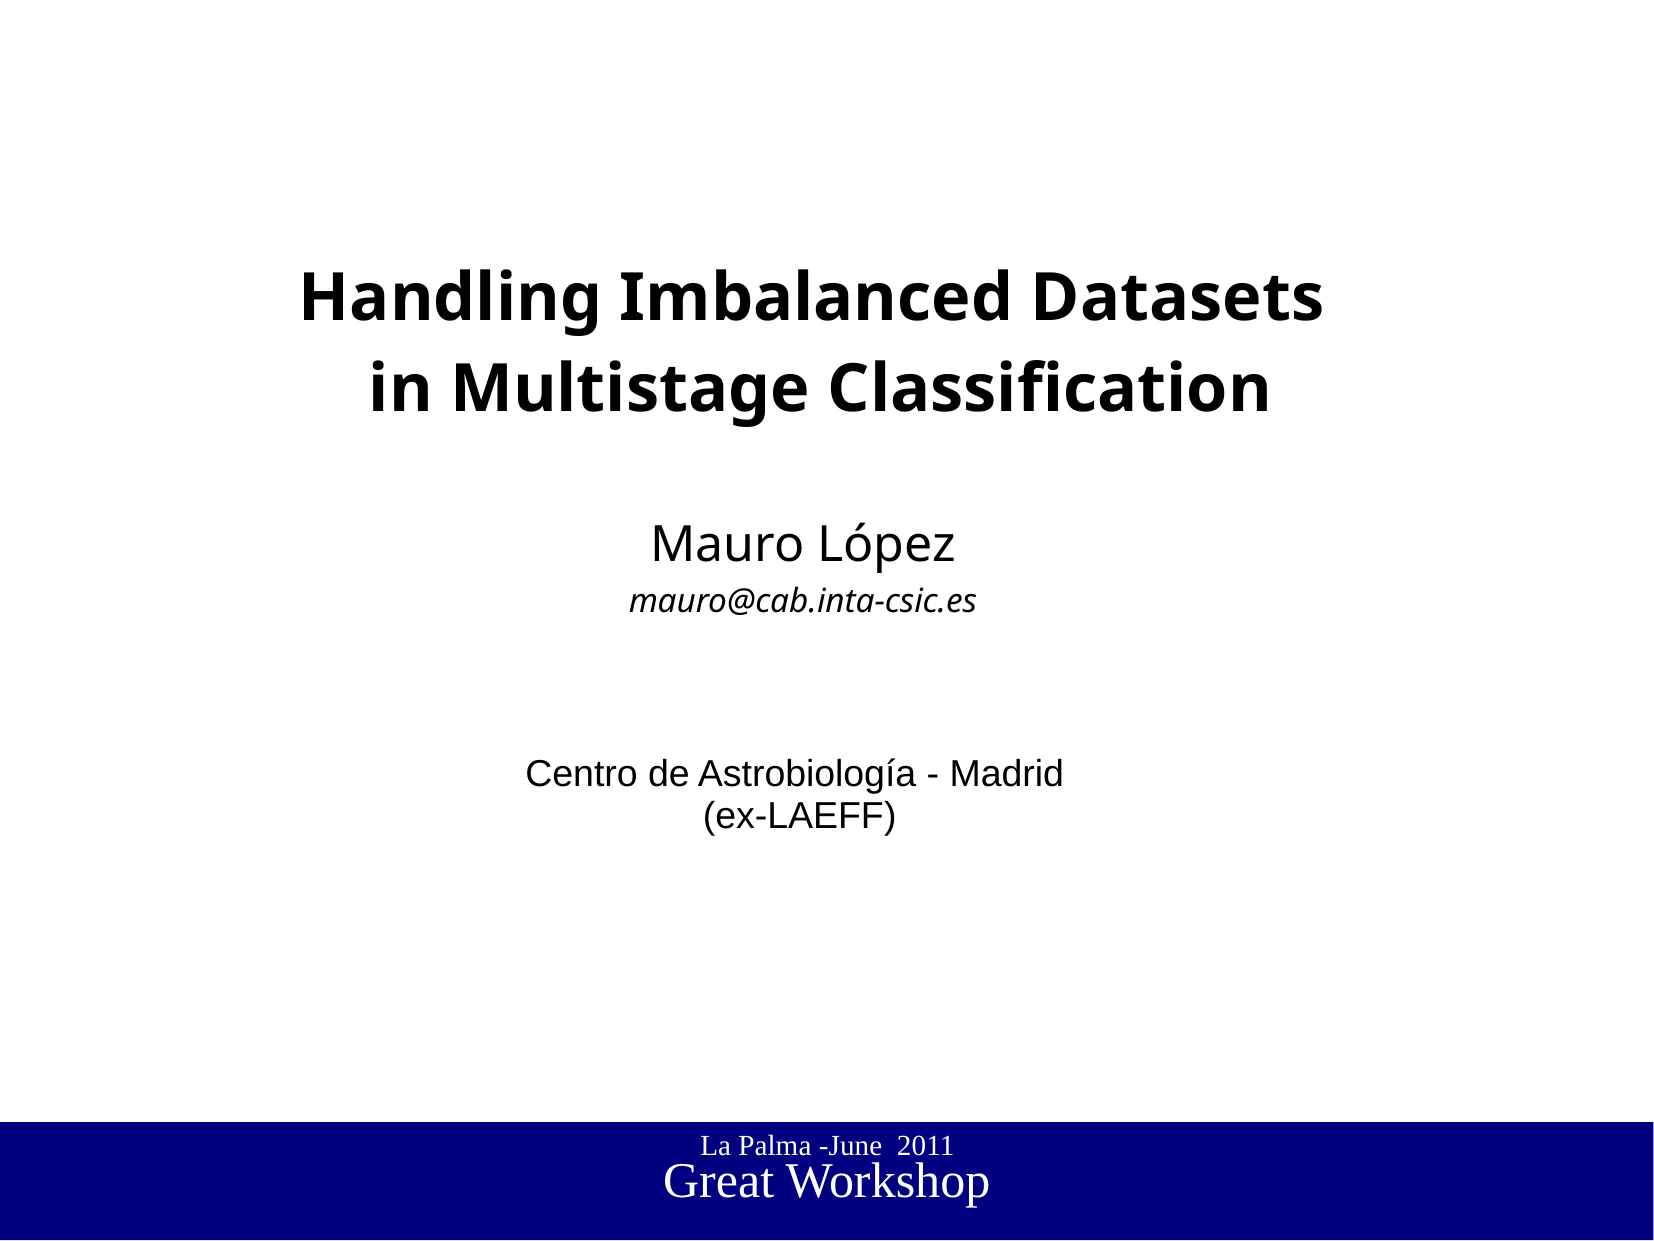

Mauro López
mauro@cab.inta-csic.es
# Handling Imbalanced Datasets in Multistage Classification
Centro de Astrobiología - Madrid
 (ex-LAEFF)